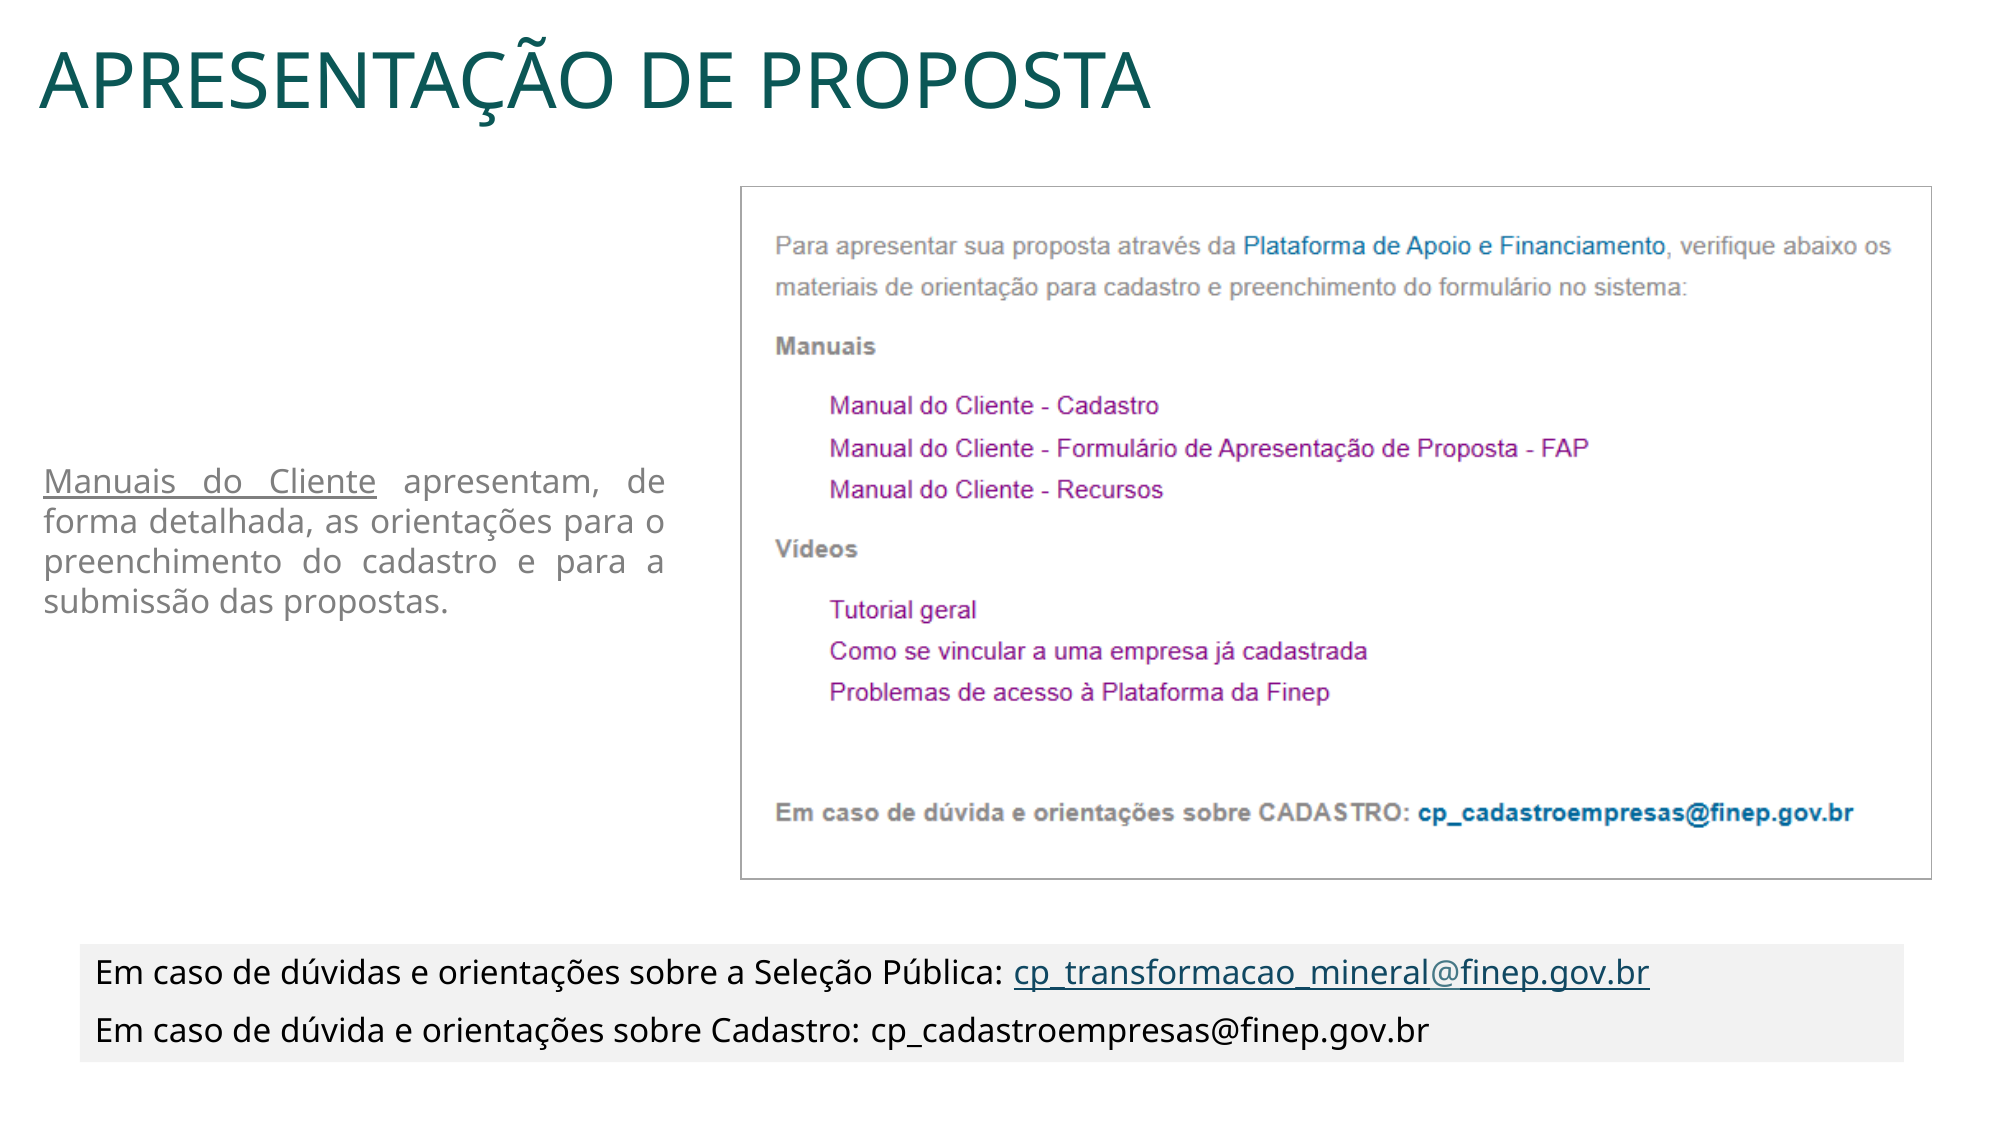

APRESENTAÇÃO DE PROPOSTA
Manuais do Cliente apresentam, de forma detalhada, as orientações para o preenchimento do cadastro e para a submissão das propostas.
Em caso de dúvidas e orientações sobre a Seleção Pública: cp_transformacao_mineral@finep.gov.br
Em caso de dúvida e orientações sobre Cadastro: cp_cadastroempresas@finep.gov.br